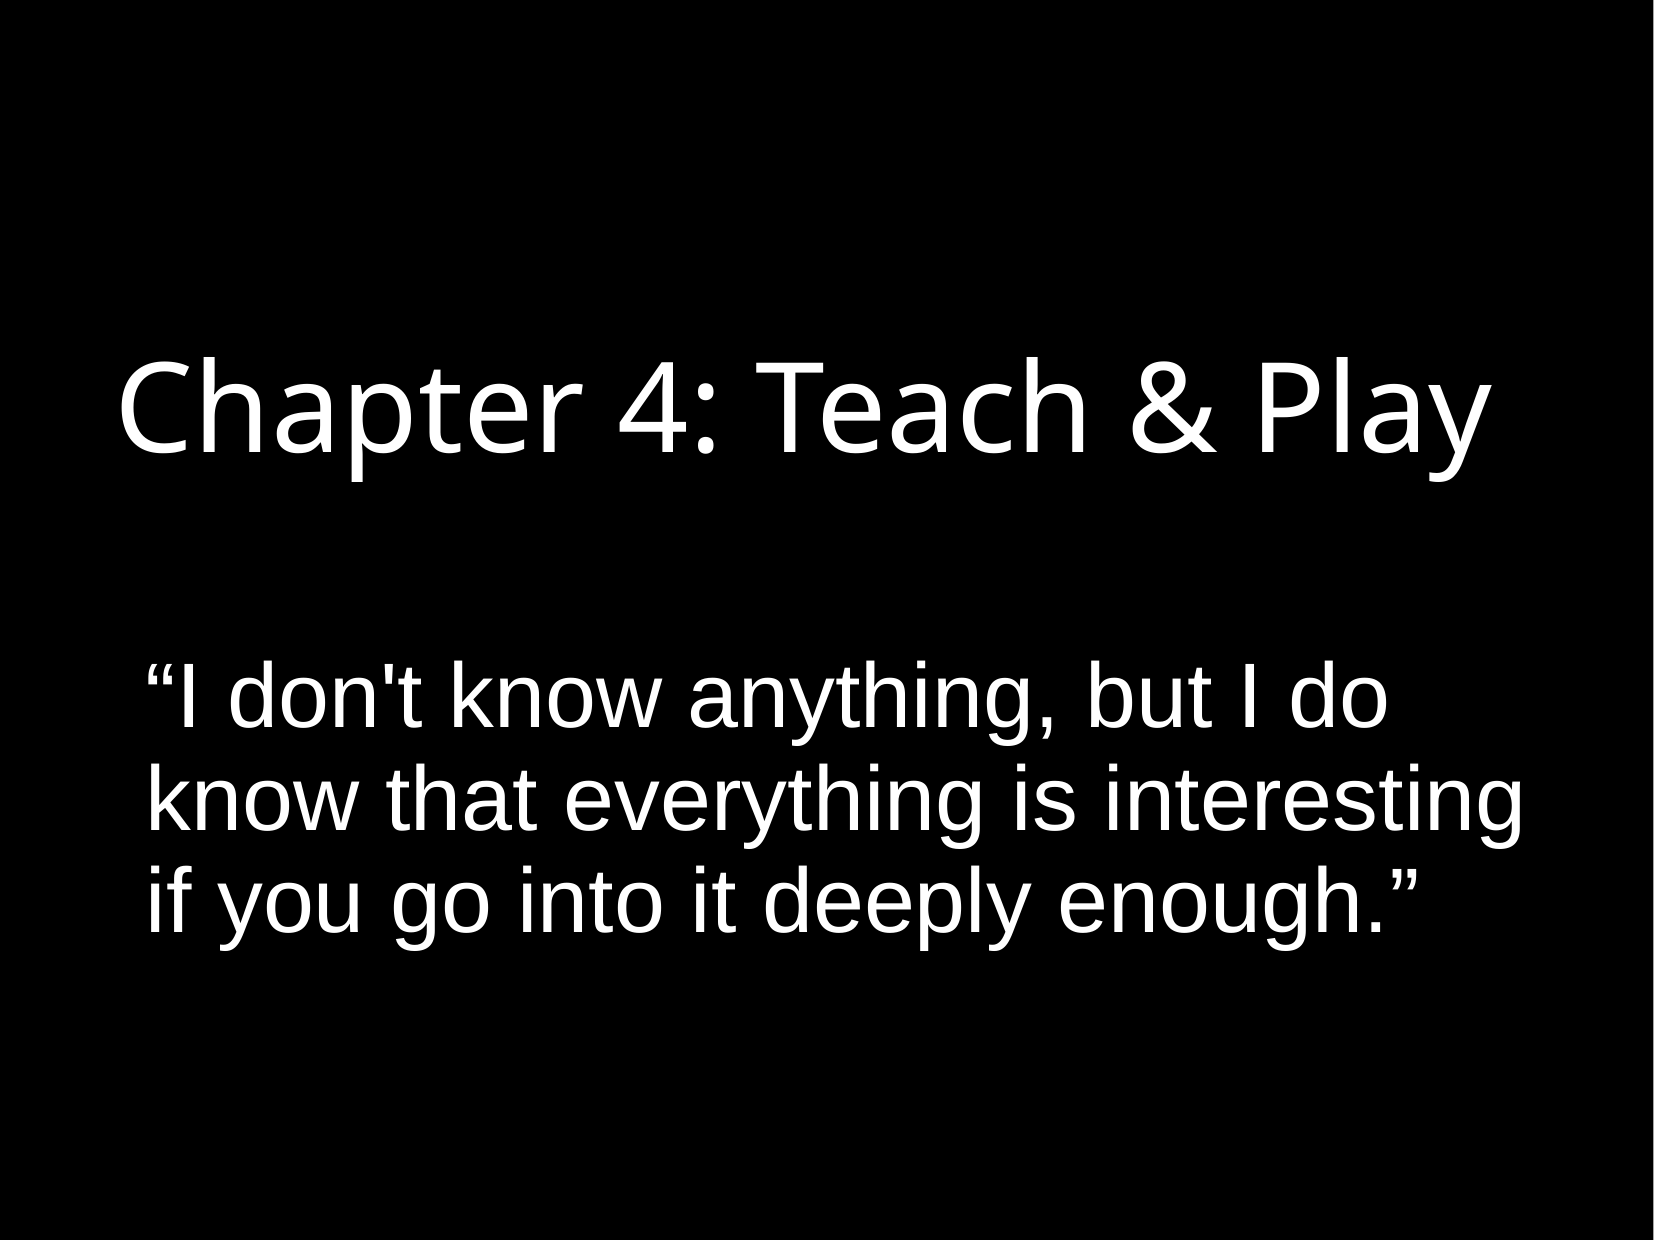

# Chapter 4: Teach & Play
“I don't know anything, but I do know that everything is interesting if you go into it deeply enough.”